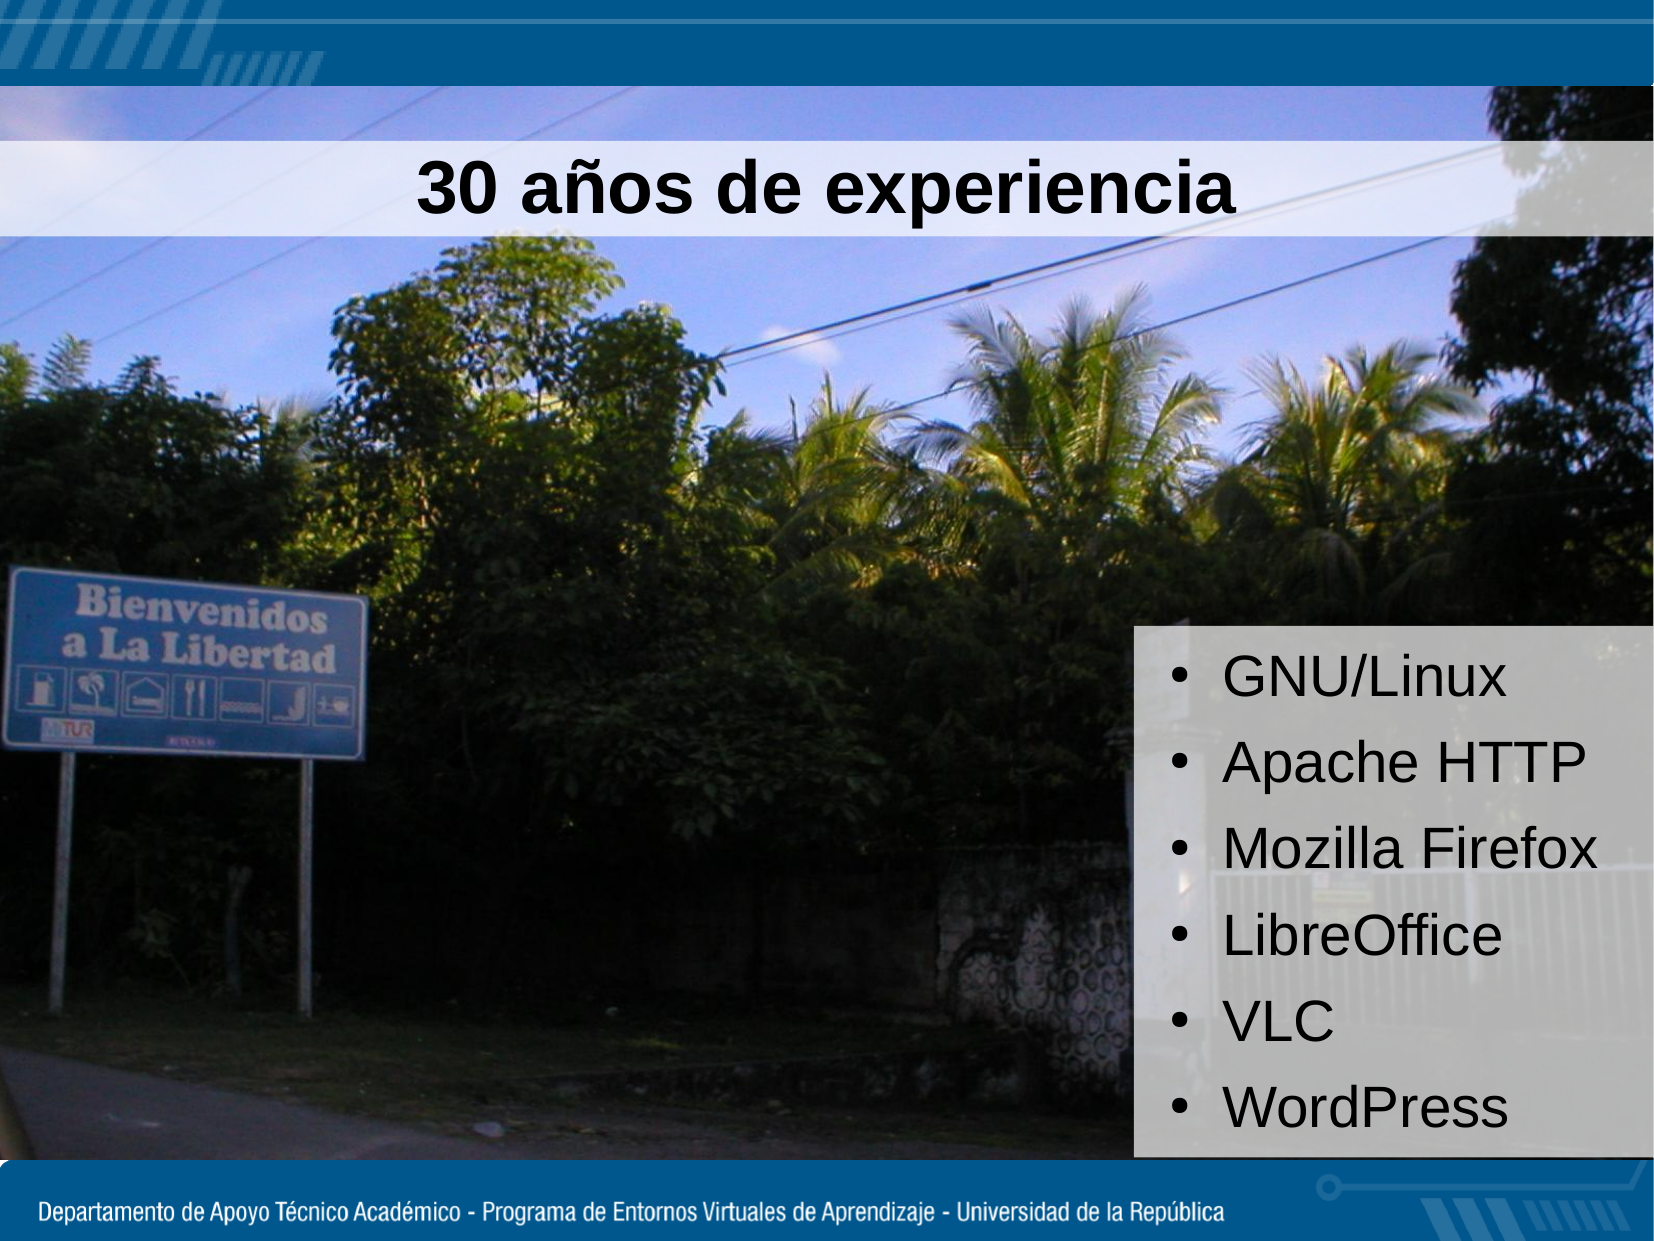

# 30 años de experiencia
GNU/Linux
Apache HTTP
Mozilla Firefox
LibreOffice
VLC
WordPress